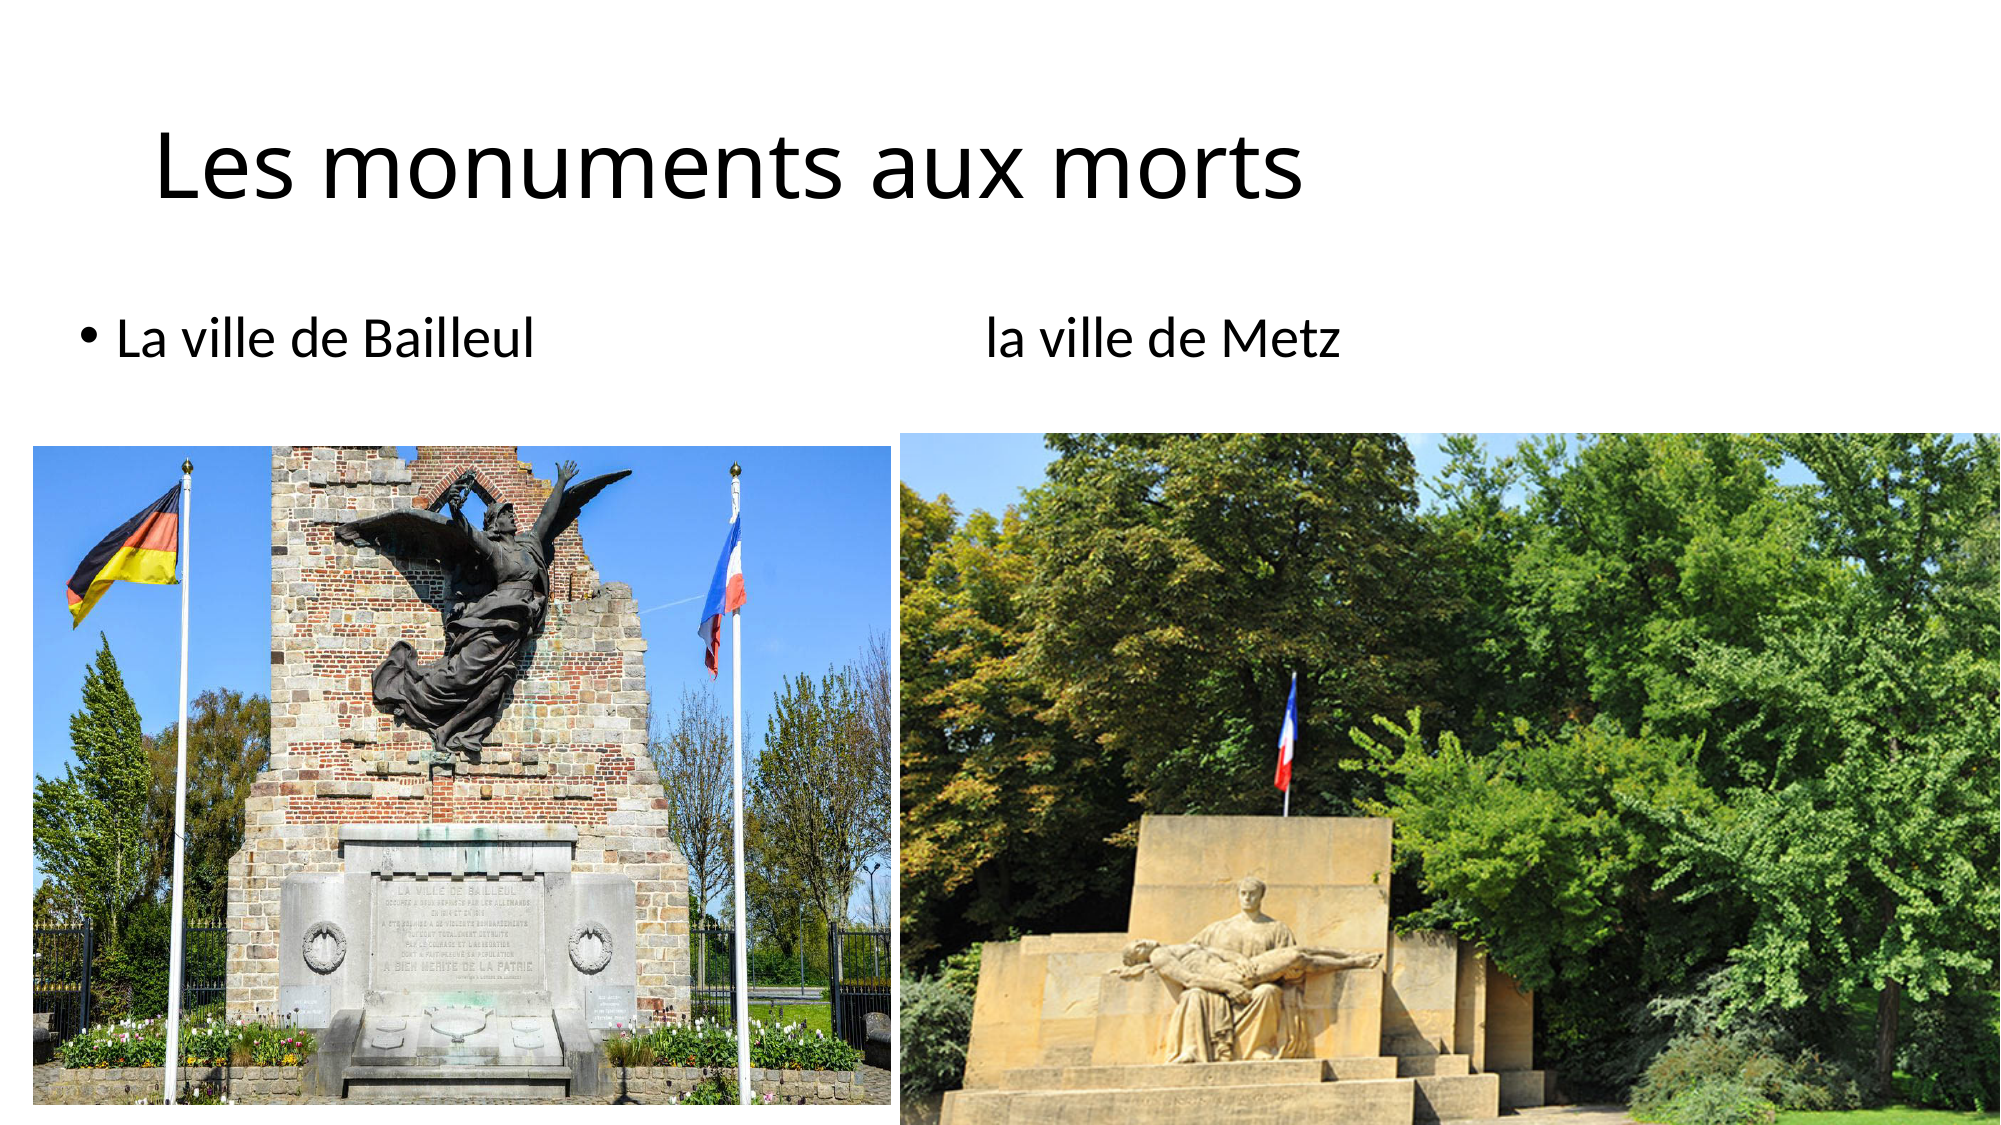

# Les monuments aux morts
La ville de Bailleul la ville de Metz